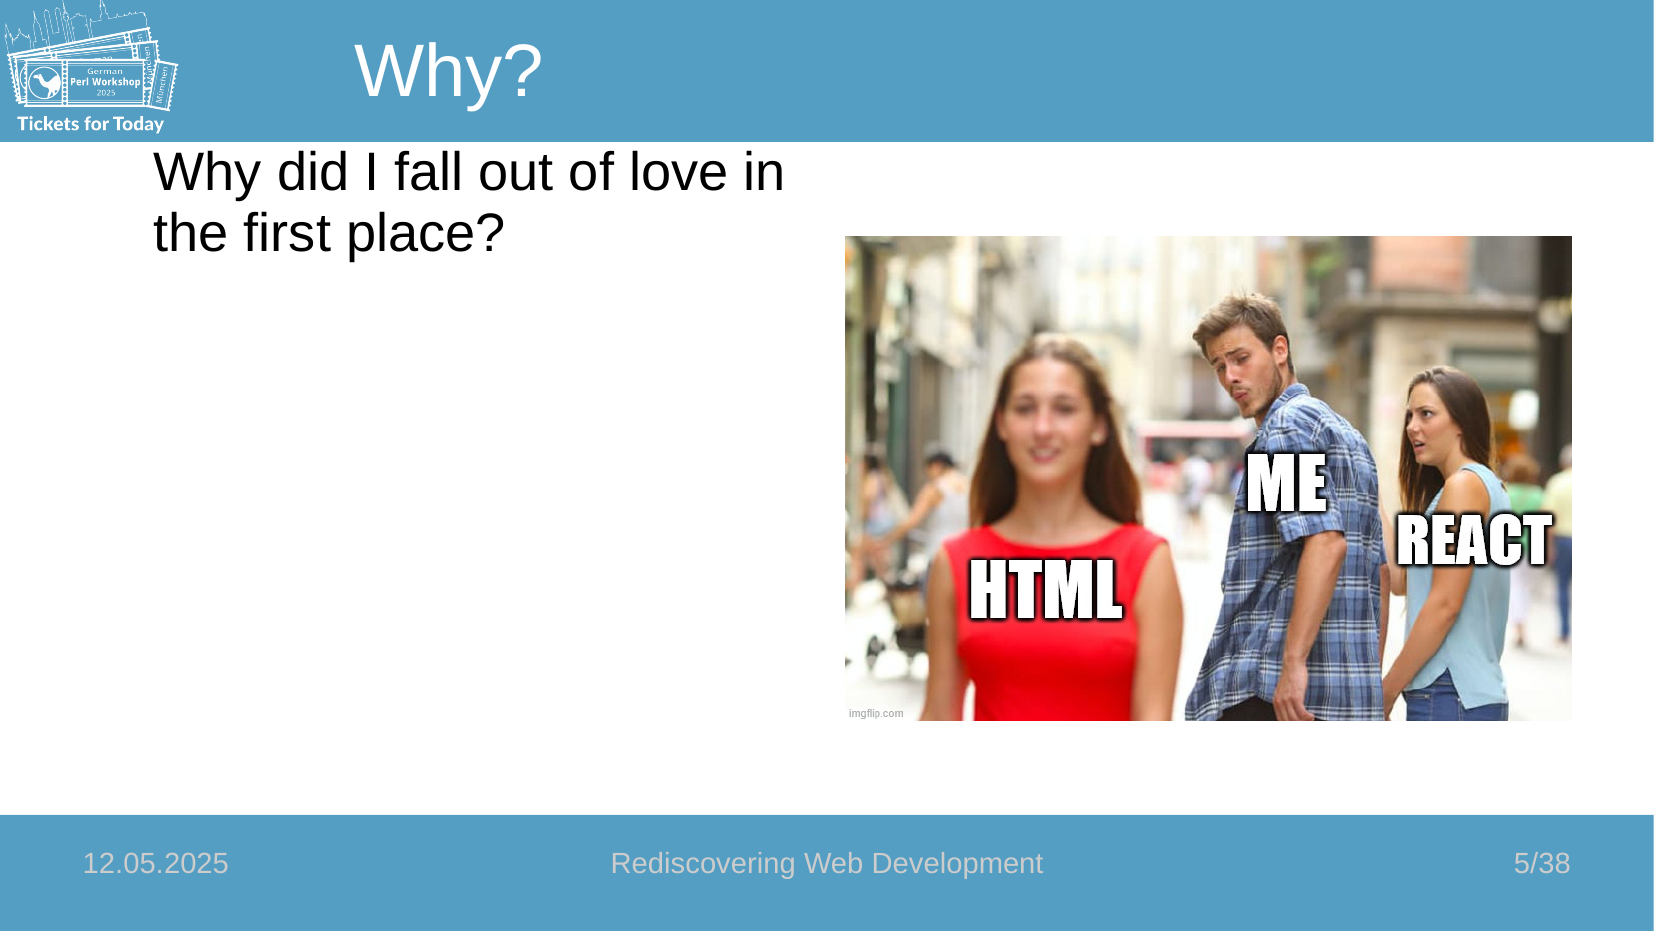

# Why?
Why did I fall out of love in the first place?
08. März 2019
5